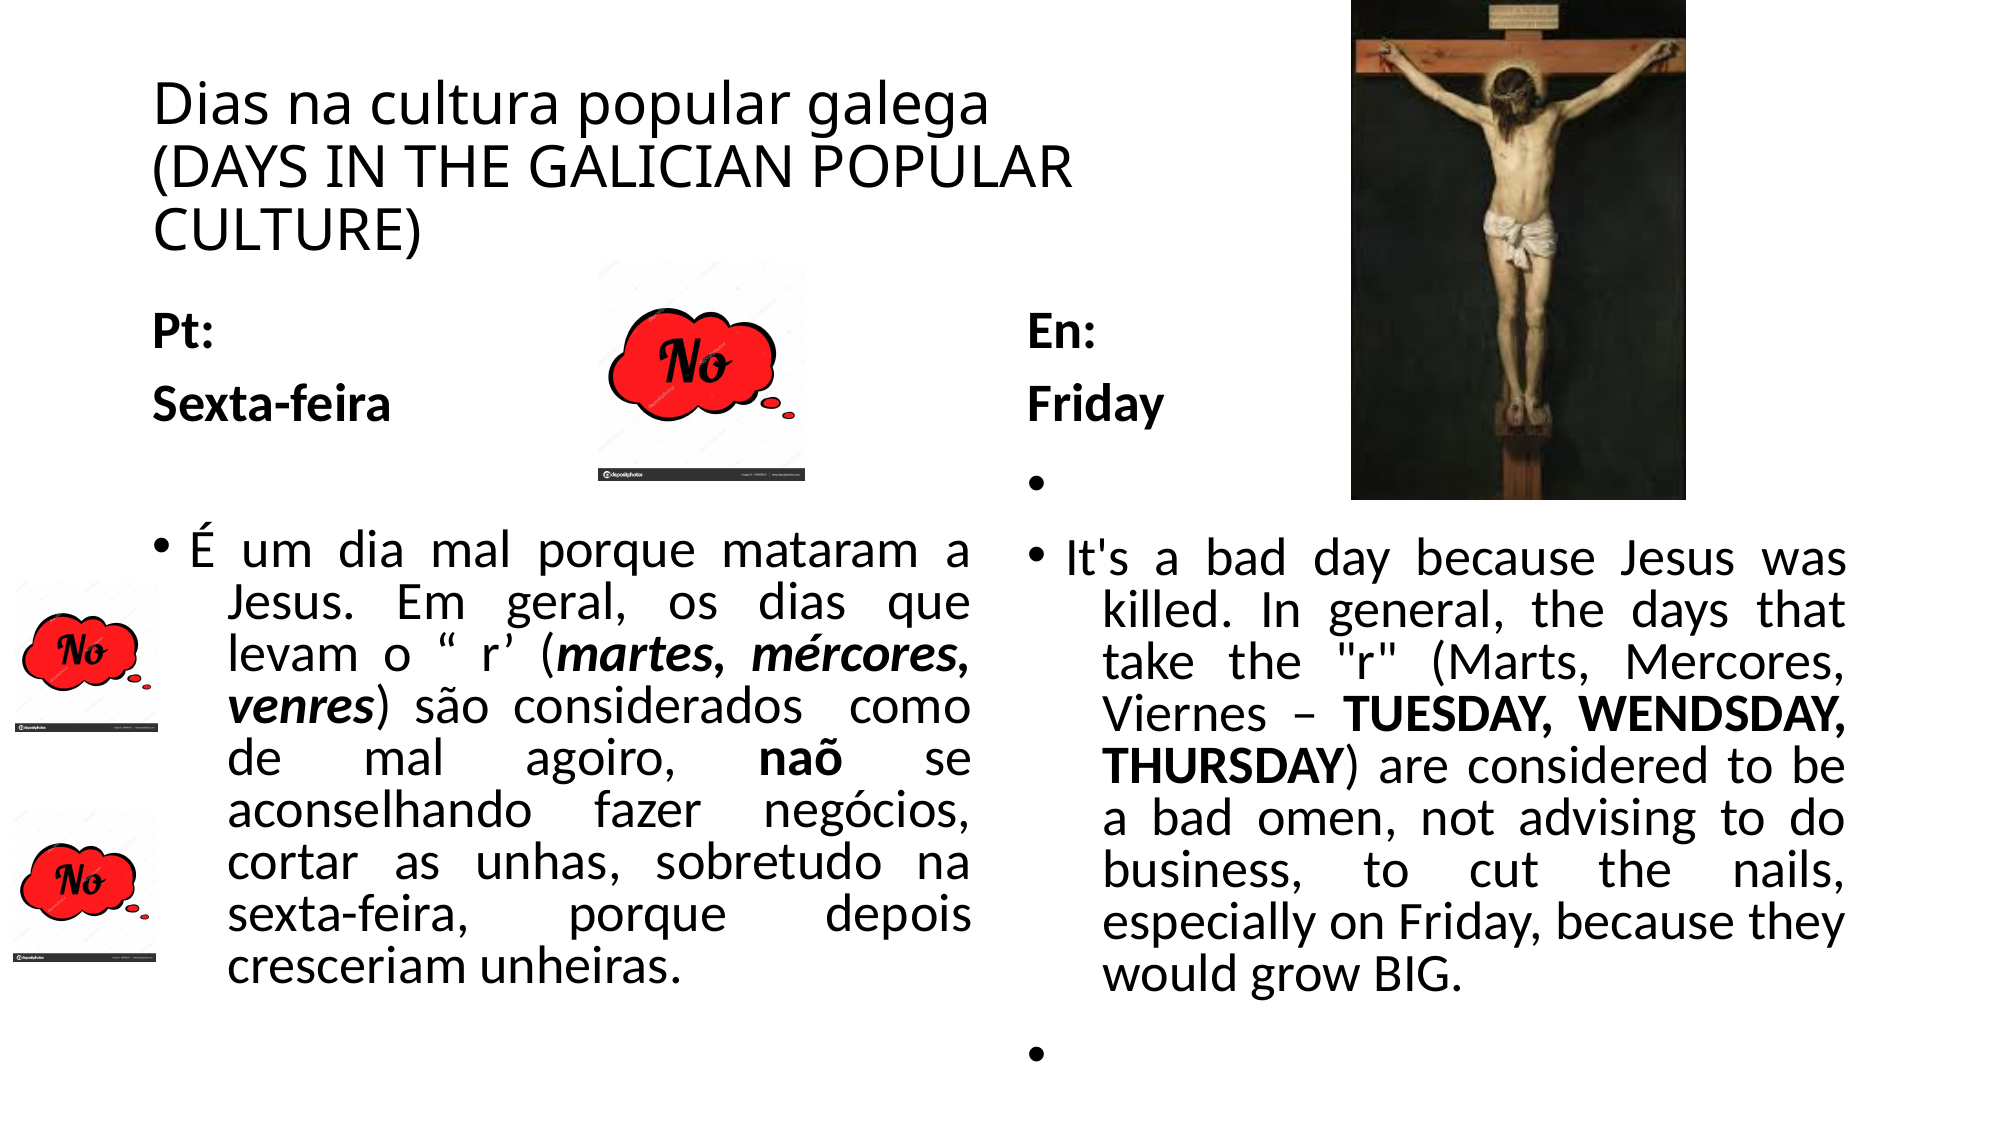

# Dias na cultura popular galega (DAYS IN THE GALICIAN POPULAR CULTURE)
Pt:
Sexta-feira
É um dia mal porque mataram a Jesus. Em geral, os dias que levam o “ r’ (martes, mércores, venres) são considerados como de mal agoiro, naõ se aconselhando fazer negócios, cortar as unhas, sobretudo na sexta-feira, porque depois cresceriam unheiras.
En:
Friday
It's a bad day because Jesus was killed. In general, the days that take the "r" (Marts, Mercores, Viernes – TUESDAY, WENDSDAY, THURSDAY) are considered to be a bad omen, not advising to do business, to cut the nails, especially on Friday, because they would grow BIG.